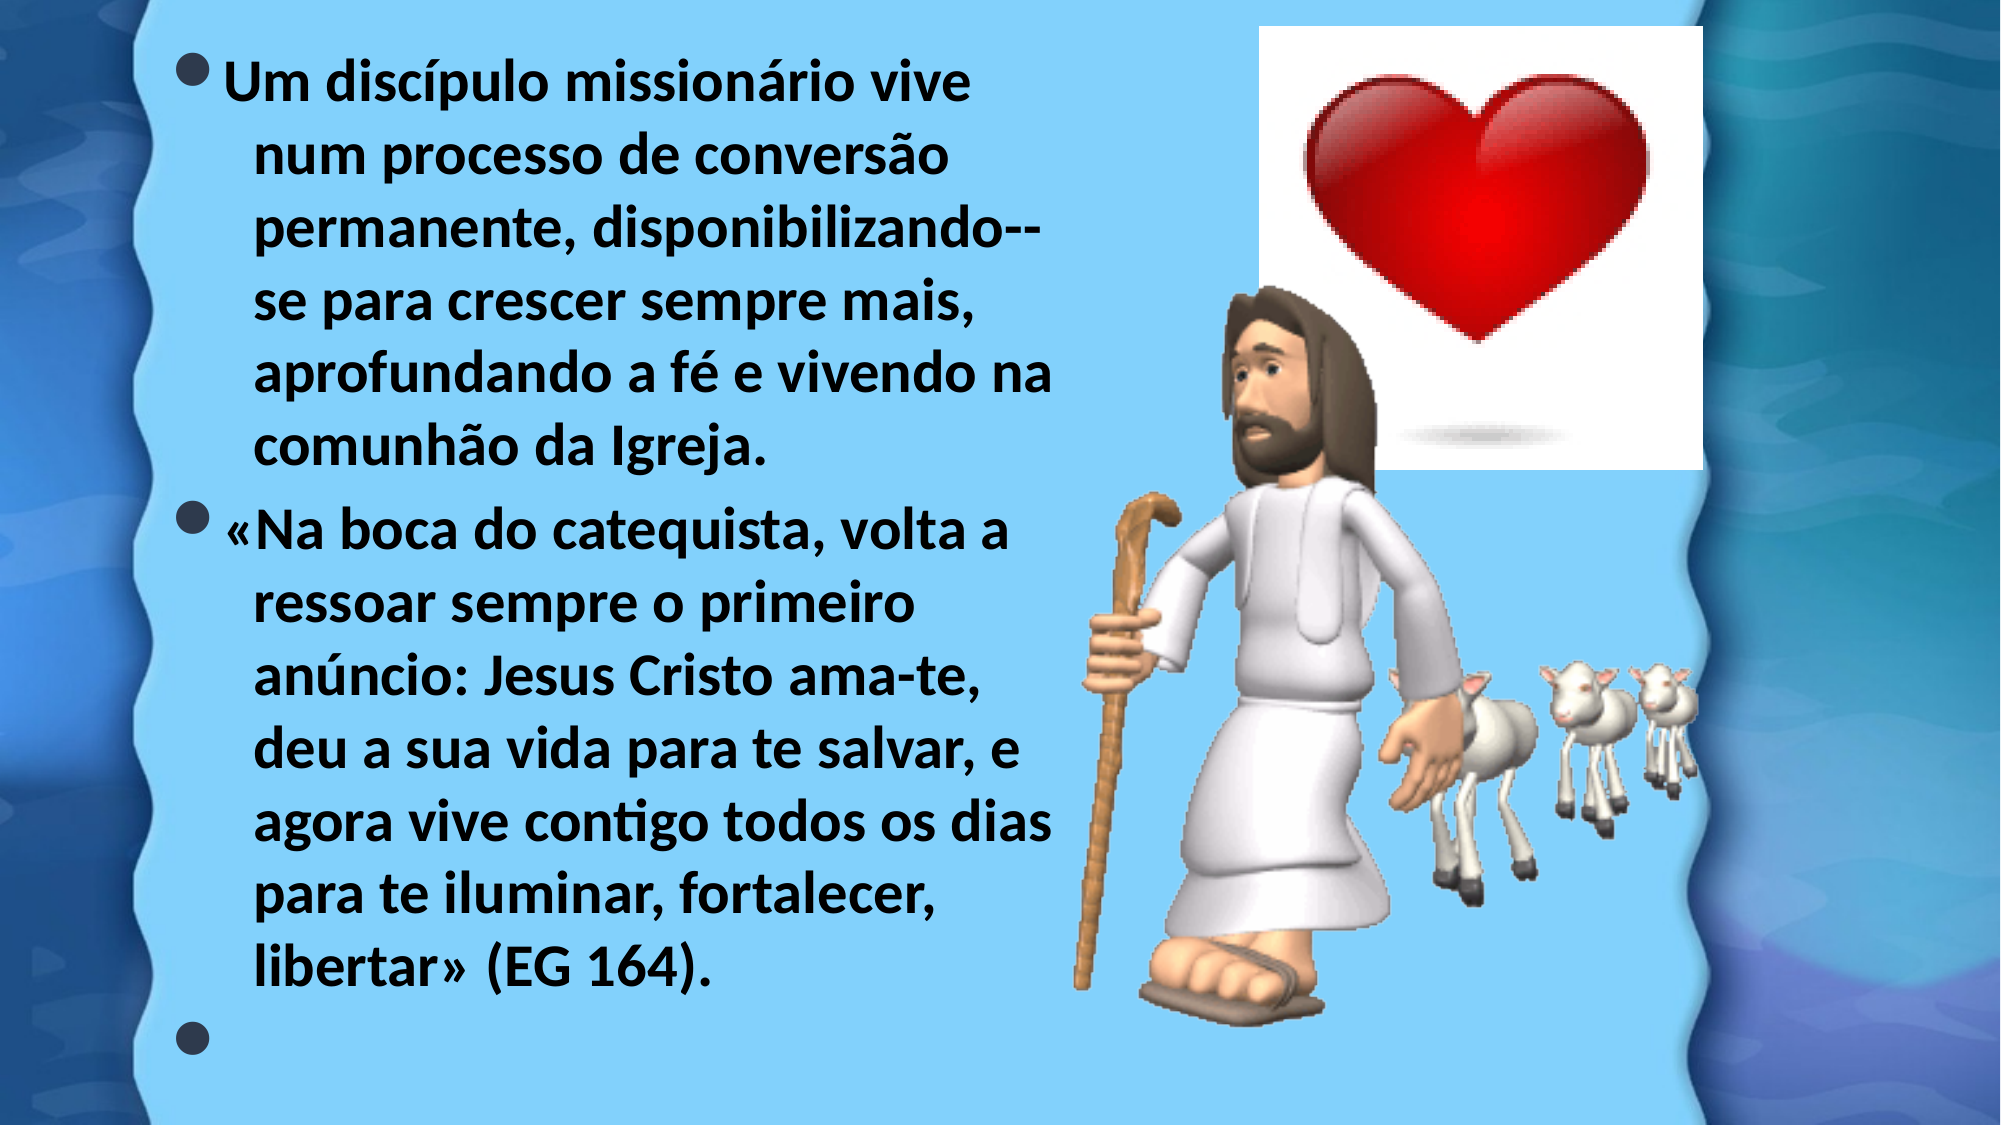

# Um discípulo missionário vive num processo de conversão permanente, disponibilizando--se para crescer sempre mais, aprofundando a fé e vivendo na comunhão da Igreja.
«Na boca do catequista, volta a ressoar sempre o primeiro anúncio: Jesus Cristo ama-te, deu a sua vida para te salvar, e agora vive contigo todos os dias para te iluminar, fortalecer, libertar» (EG 164).